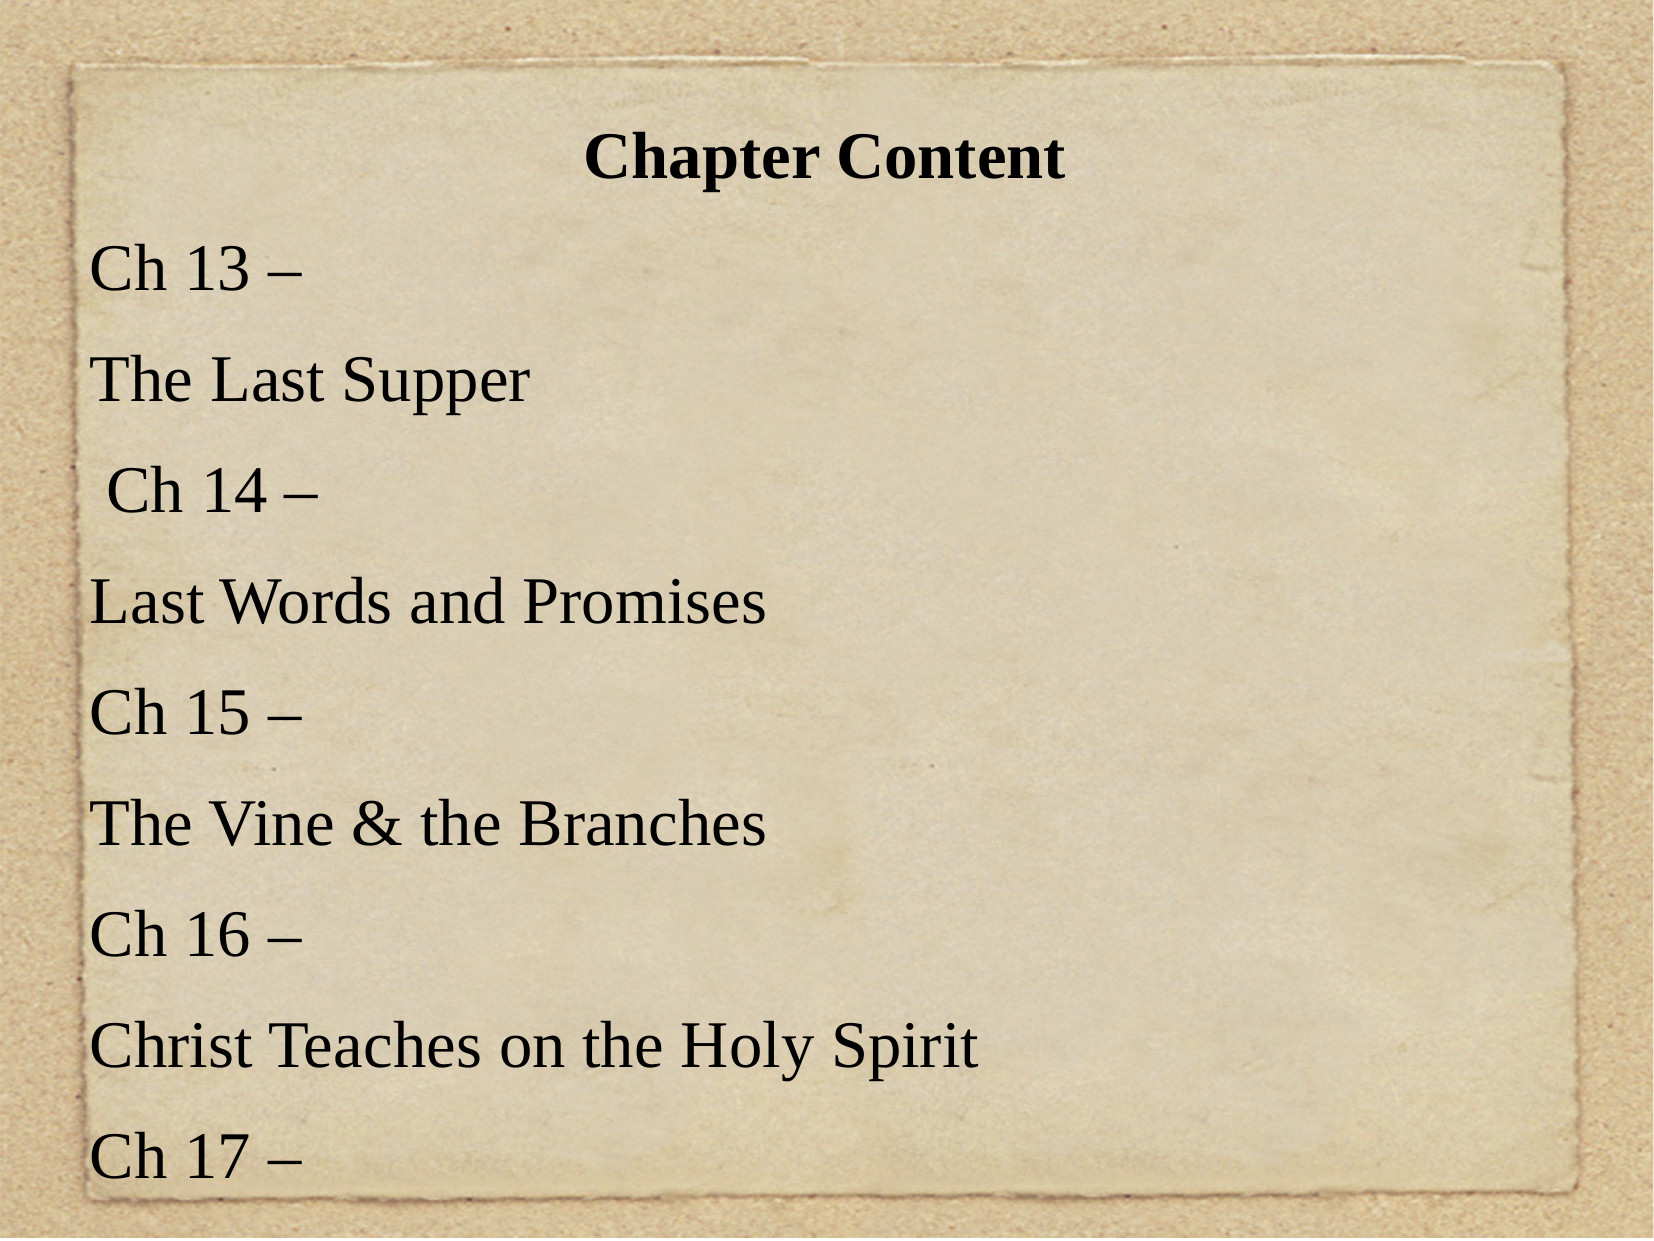

Chapter Content
Ch 13 –
The Last Supper
 Ch 14 –
Last Words and Promises
Ch 15 –
The Vine & the Branches
Ch 16 –
Christ Teaches on the Holy Spirit
Ch 17 –